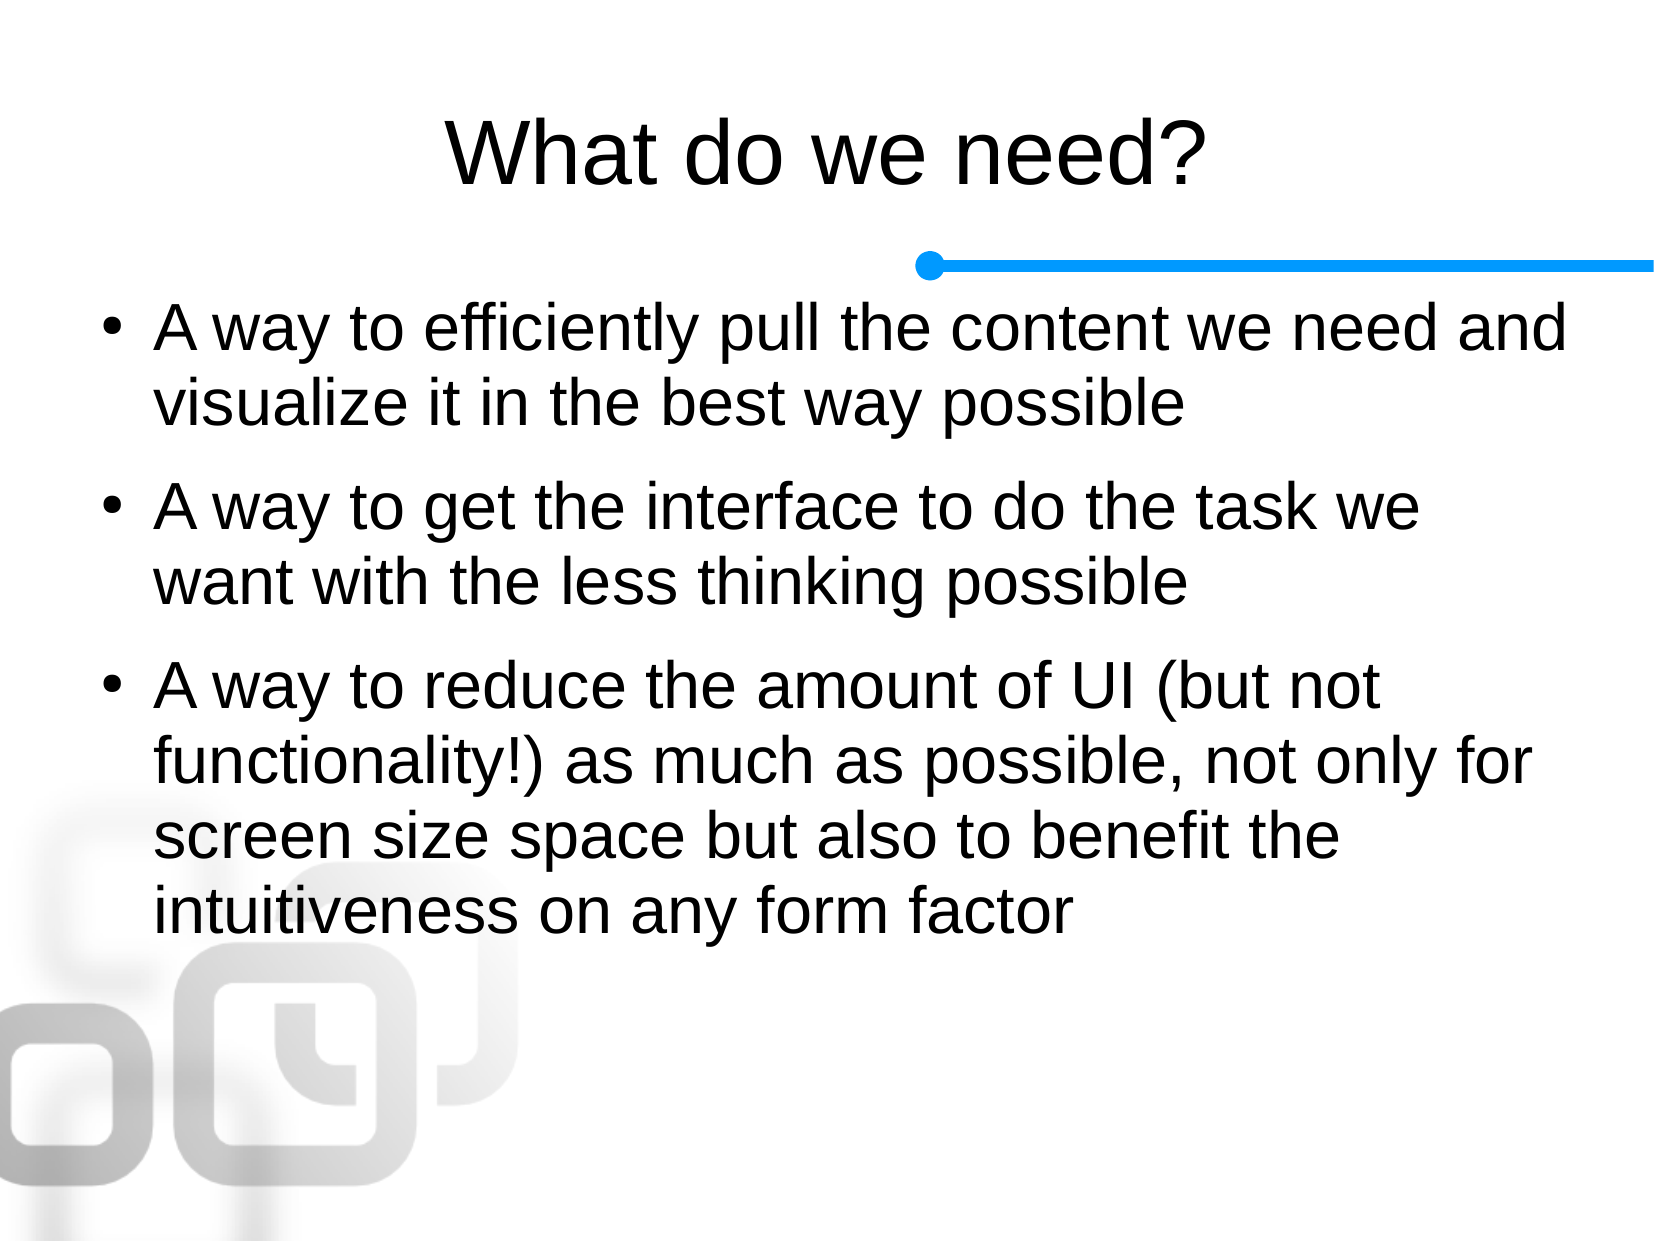

# What do we need?
A way to efficiently pull the content we need and visualize it in the best way possible
A way to get the interface to do the task we want with the less thinking possible
A way to reduce the amount of UI (but not functionality!) as much as possible, not only for screen size space but also to benefit the intuitiveness on any form factor